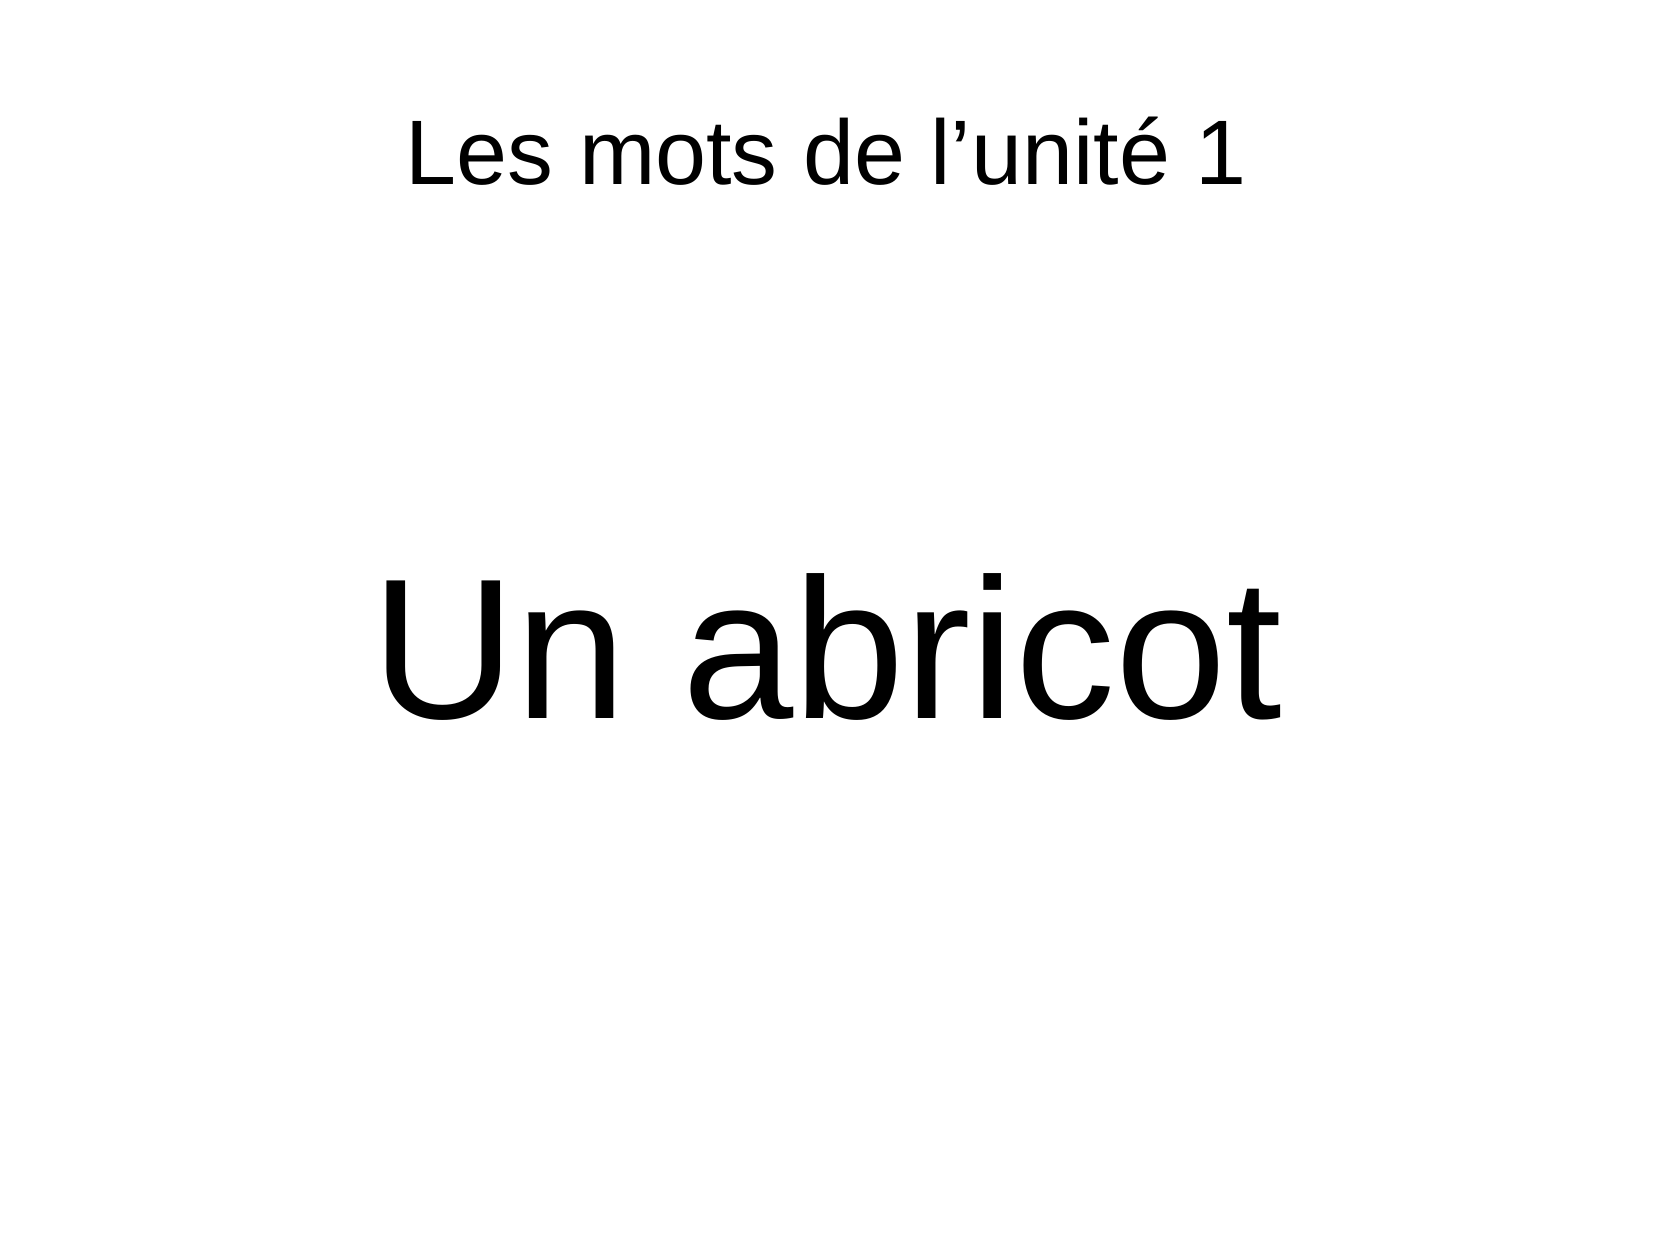

# Les mots de l’unité 1
Un abricot